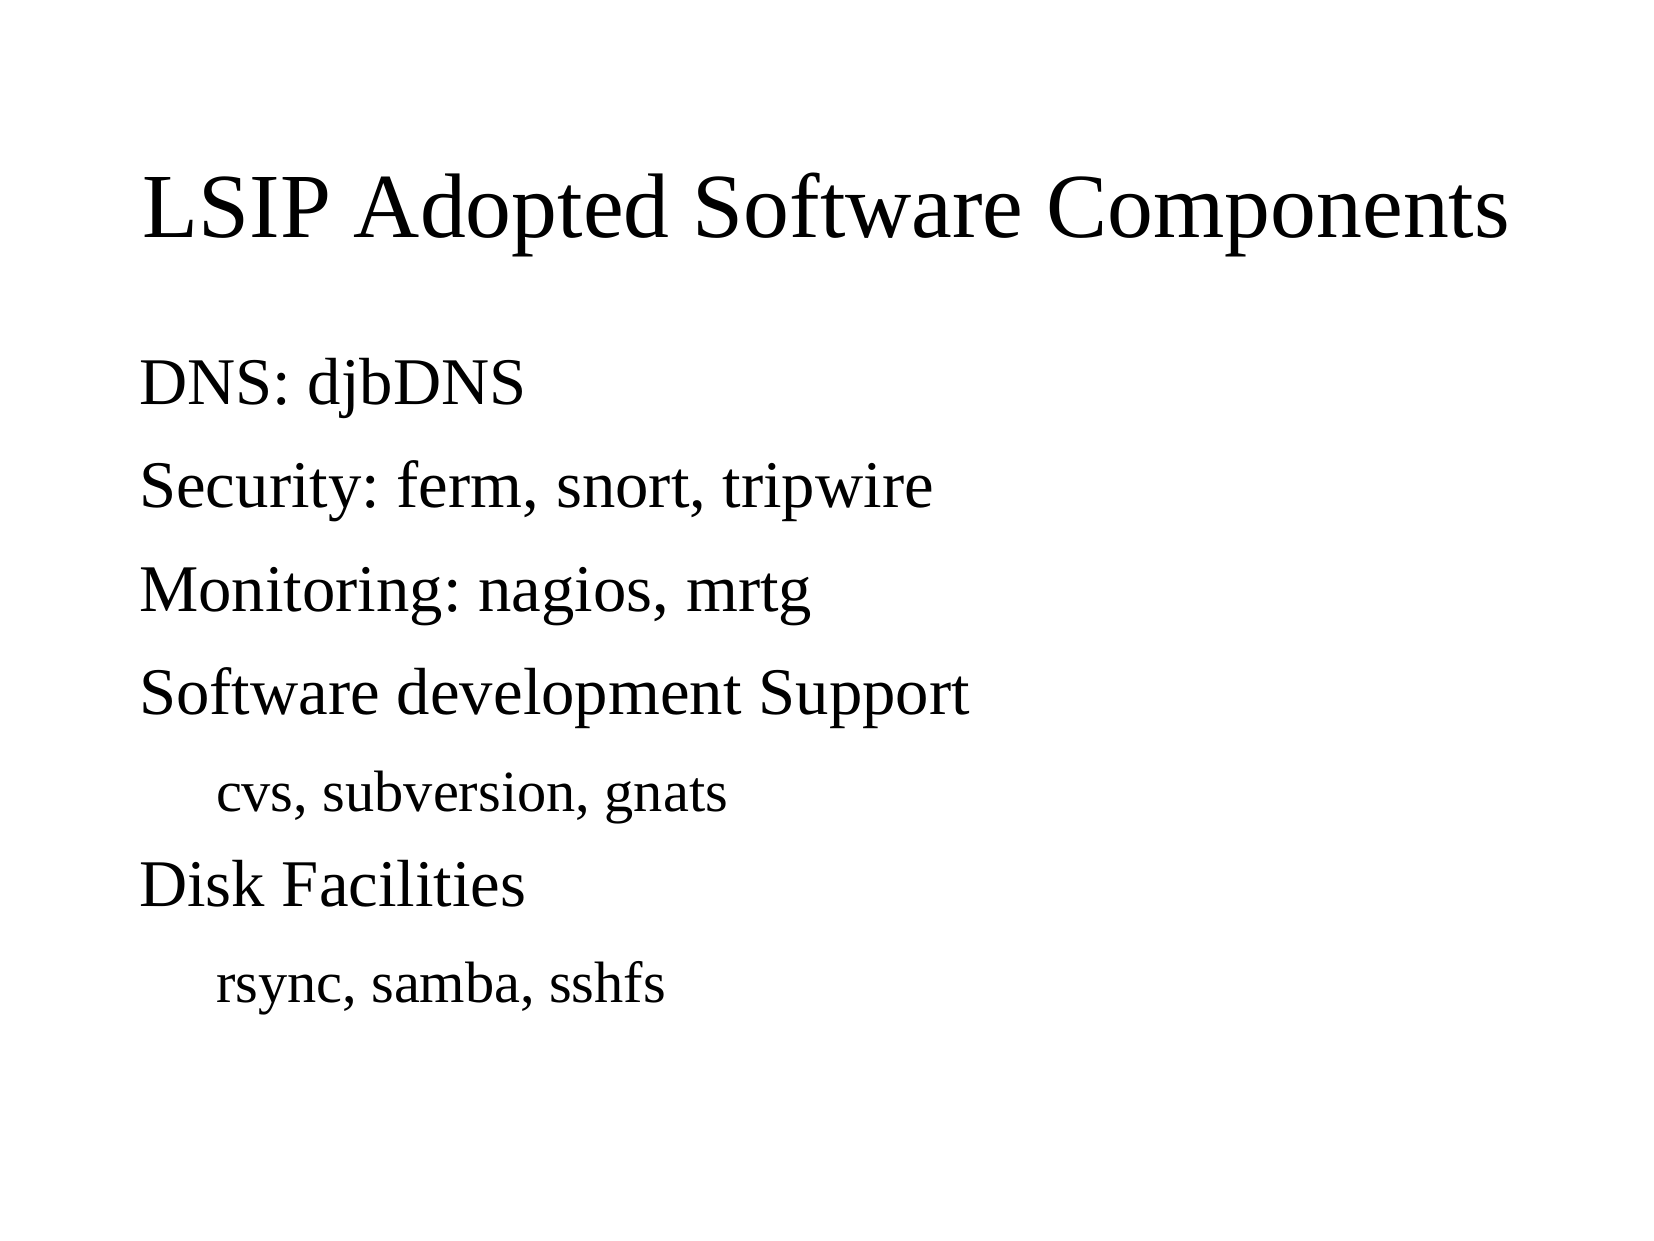

# LSIP Adopted Software Components
DNS: djbDNS
Security: ferm, snort, tripwire
Monitoring: nagios, mrtg
Software development Support
cvs, subversion, gnats
Disk Facilities
rsync, samba, sshfs